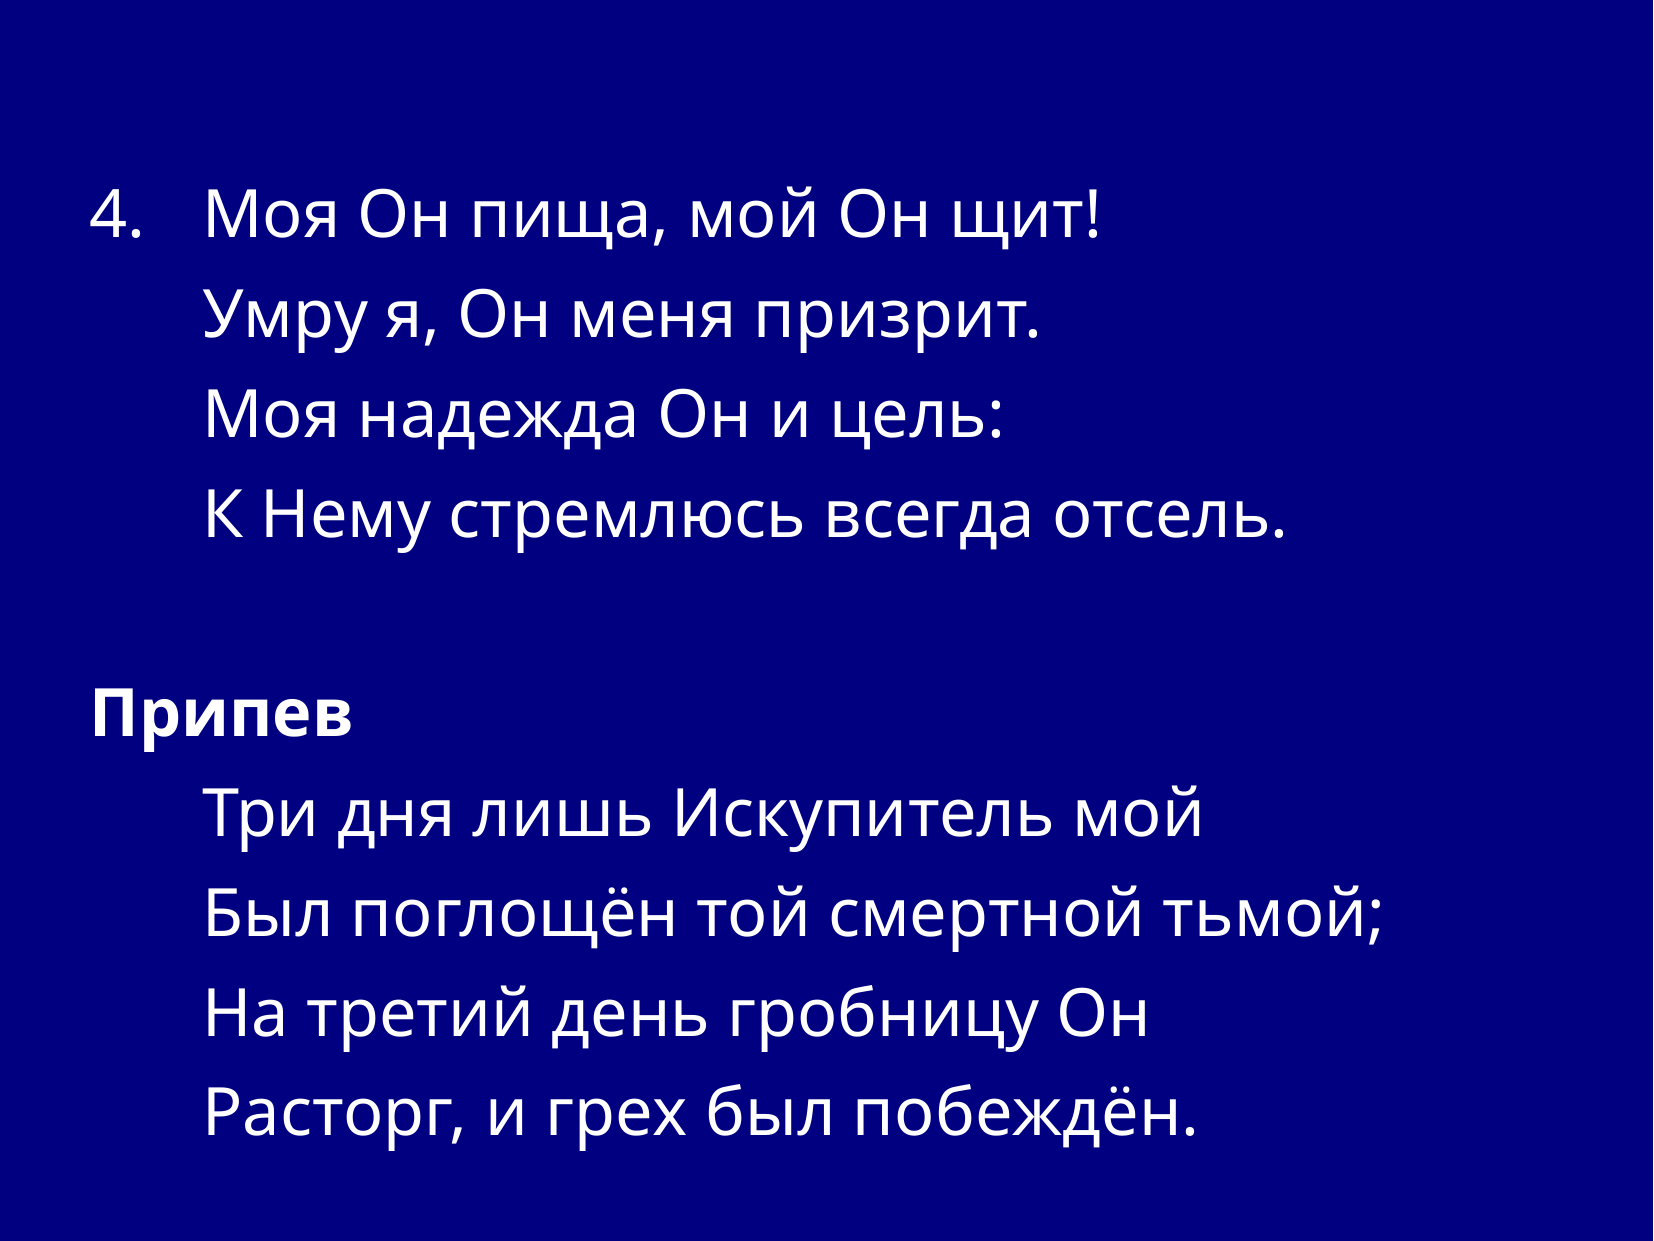

4.	Моя Он пища, мой Он щит!
	Умру я, Он меня призрит.
	Моя надежда Он и цель:
	К Нему стремлюсь всегда отсель.
Припев
	Три дня лишь Искупитель мой
	Был поглощён той смертной тьмой;
	На третий день гробницу Он
	Расторг, и грех был побеждён.